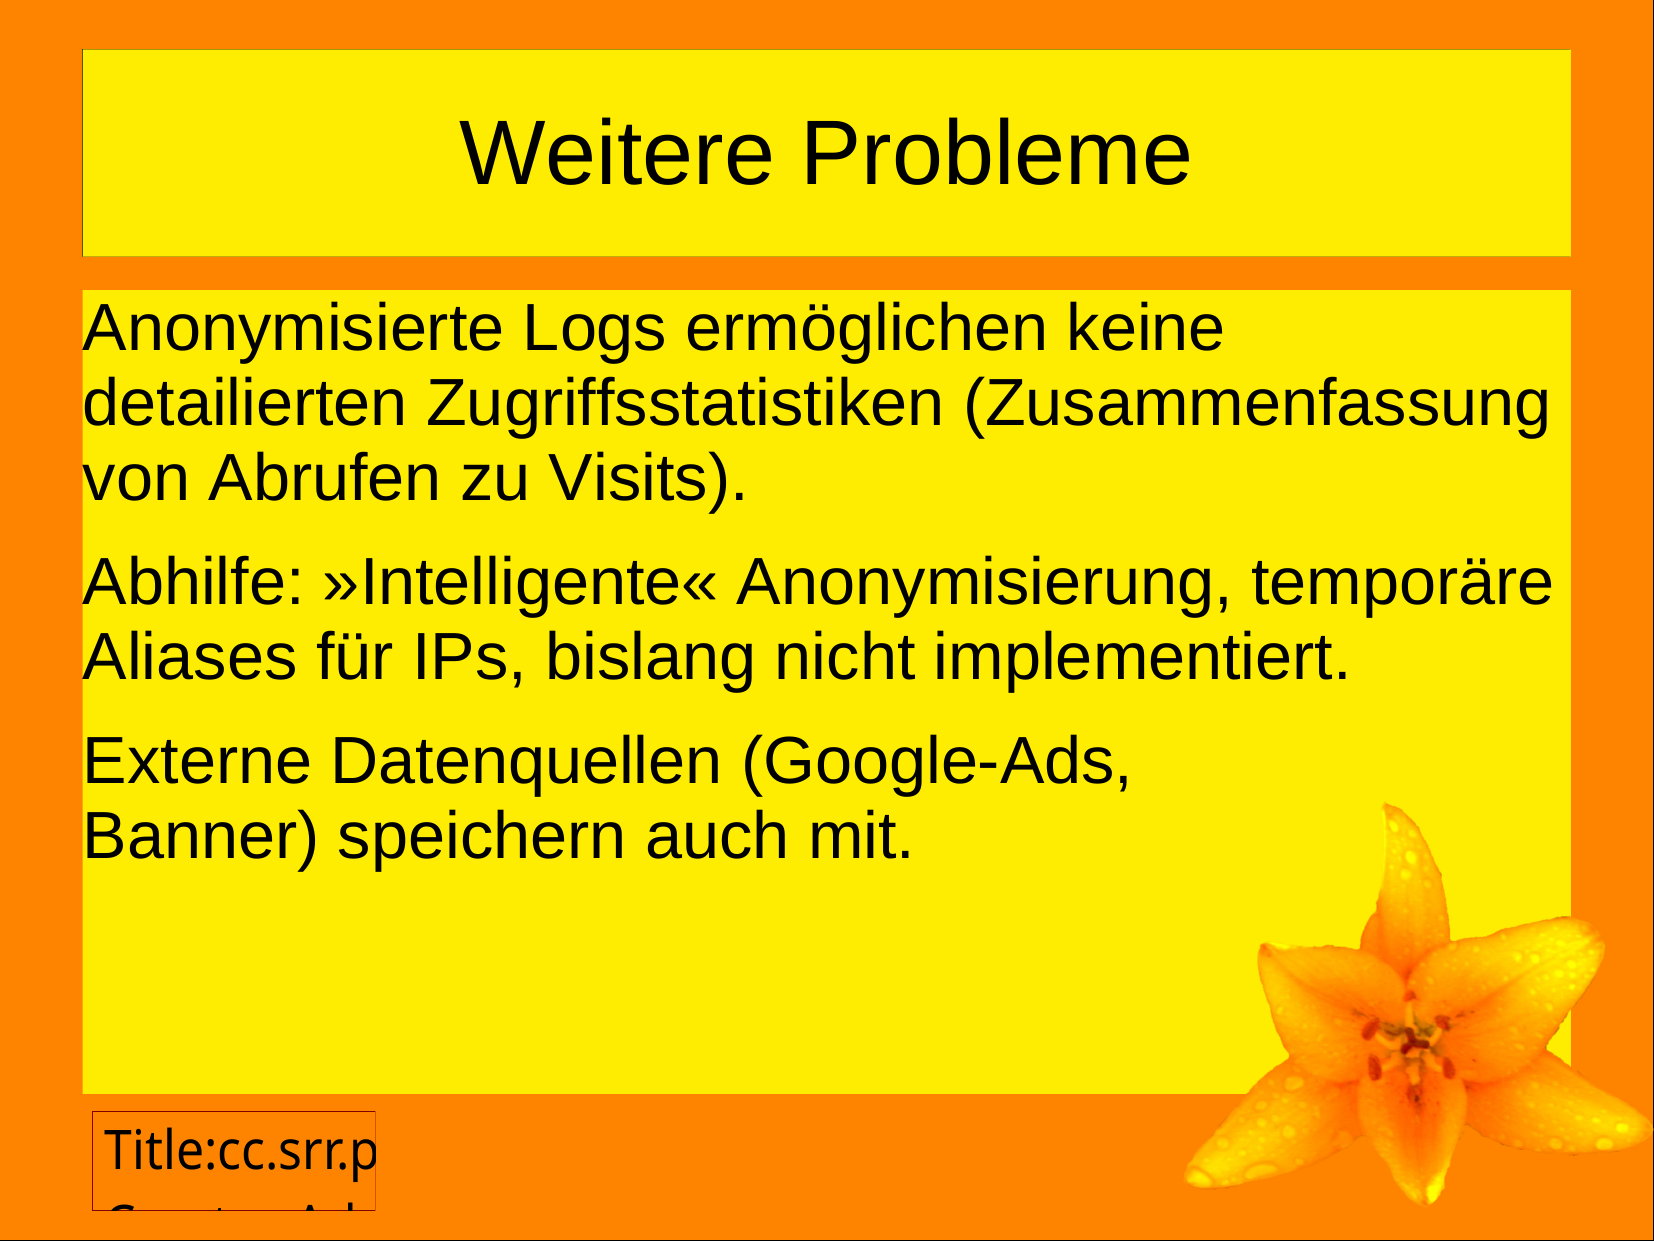

# Weitere Probleme
Anonymisierte Logs ermöglichen keine detailierten Zugriffsstatistiken (Zusammenfassung von Abrufen zu Visits).
Abhilfe: »Intelligente« Anonymisierung, temporäre Aliases für IPs, bislang nicht implementiert.
Externe Datenquellen (Google-Ads,
Banner) speichern auch mit.